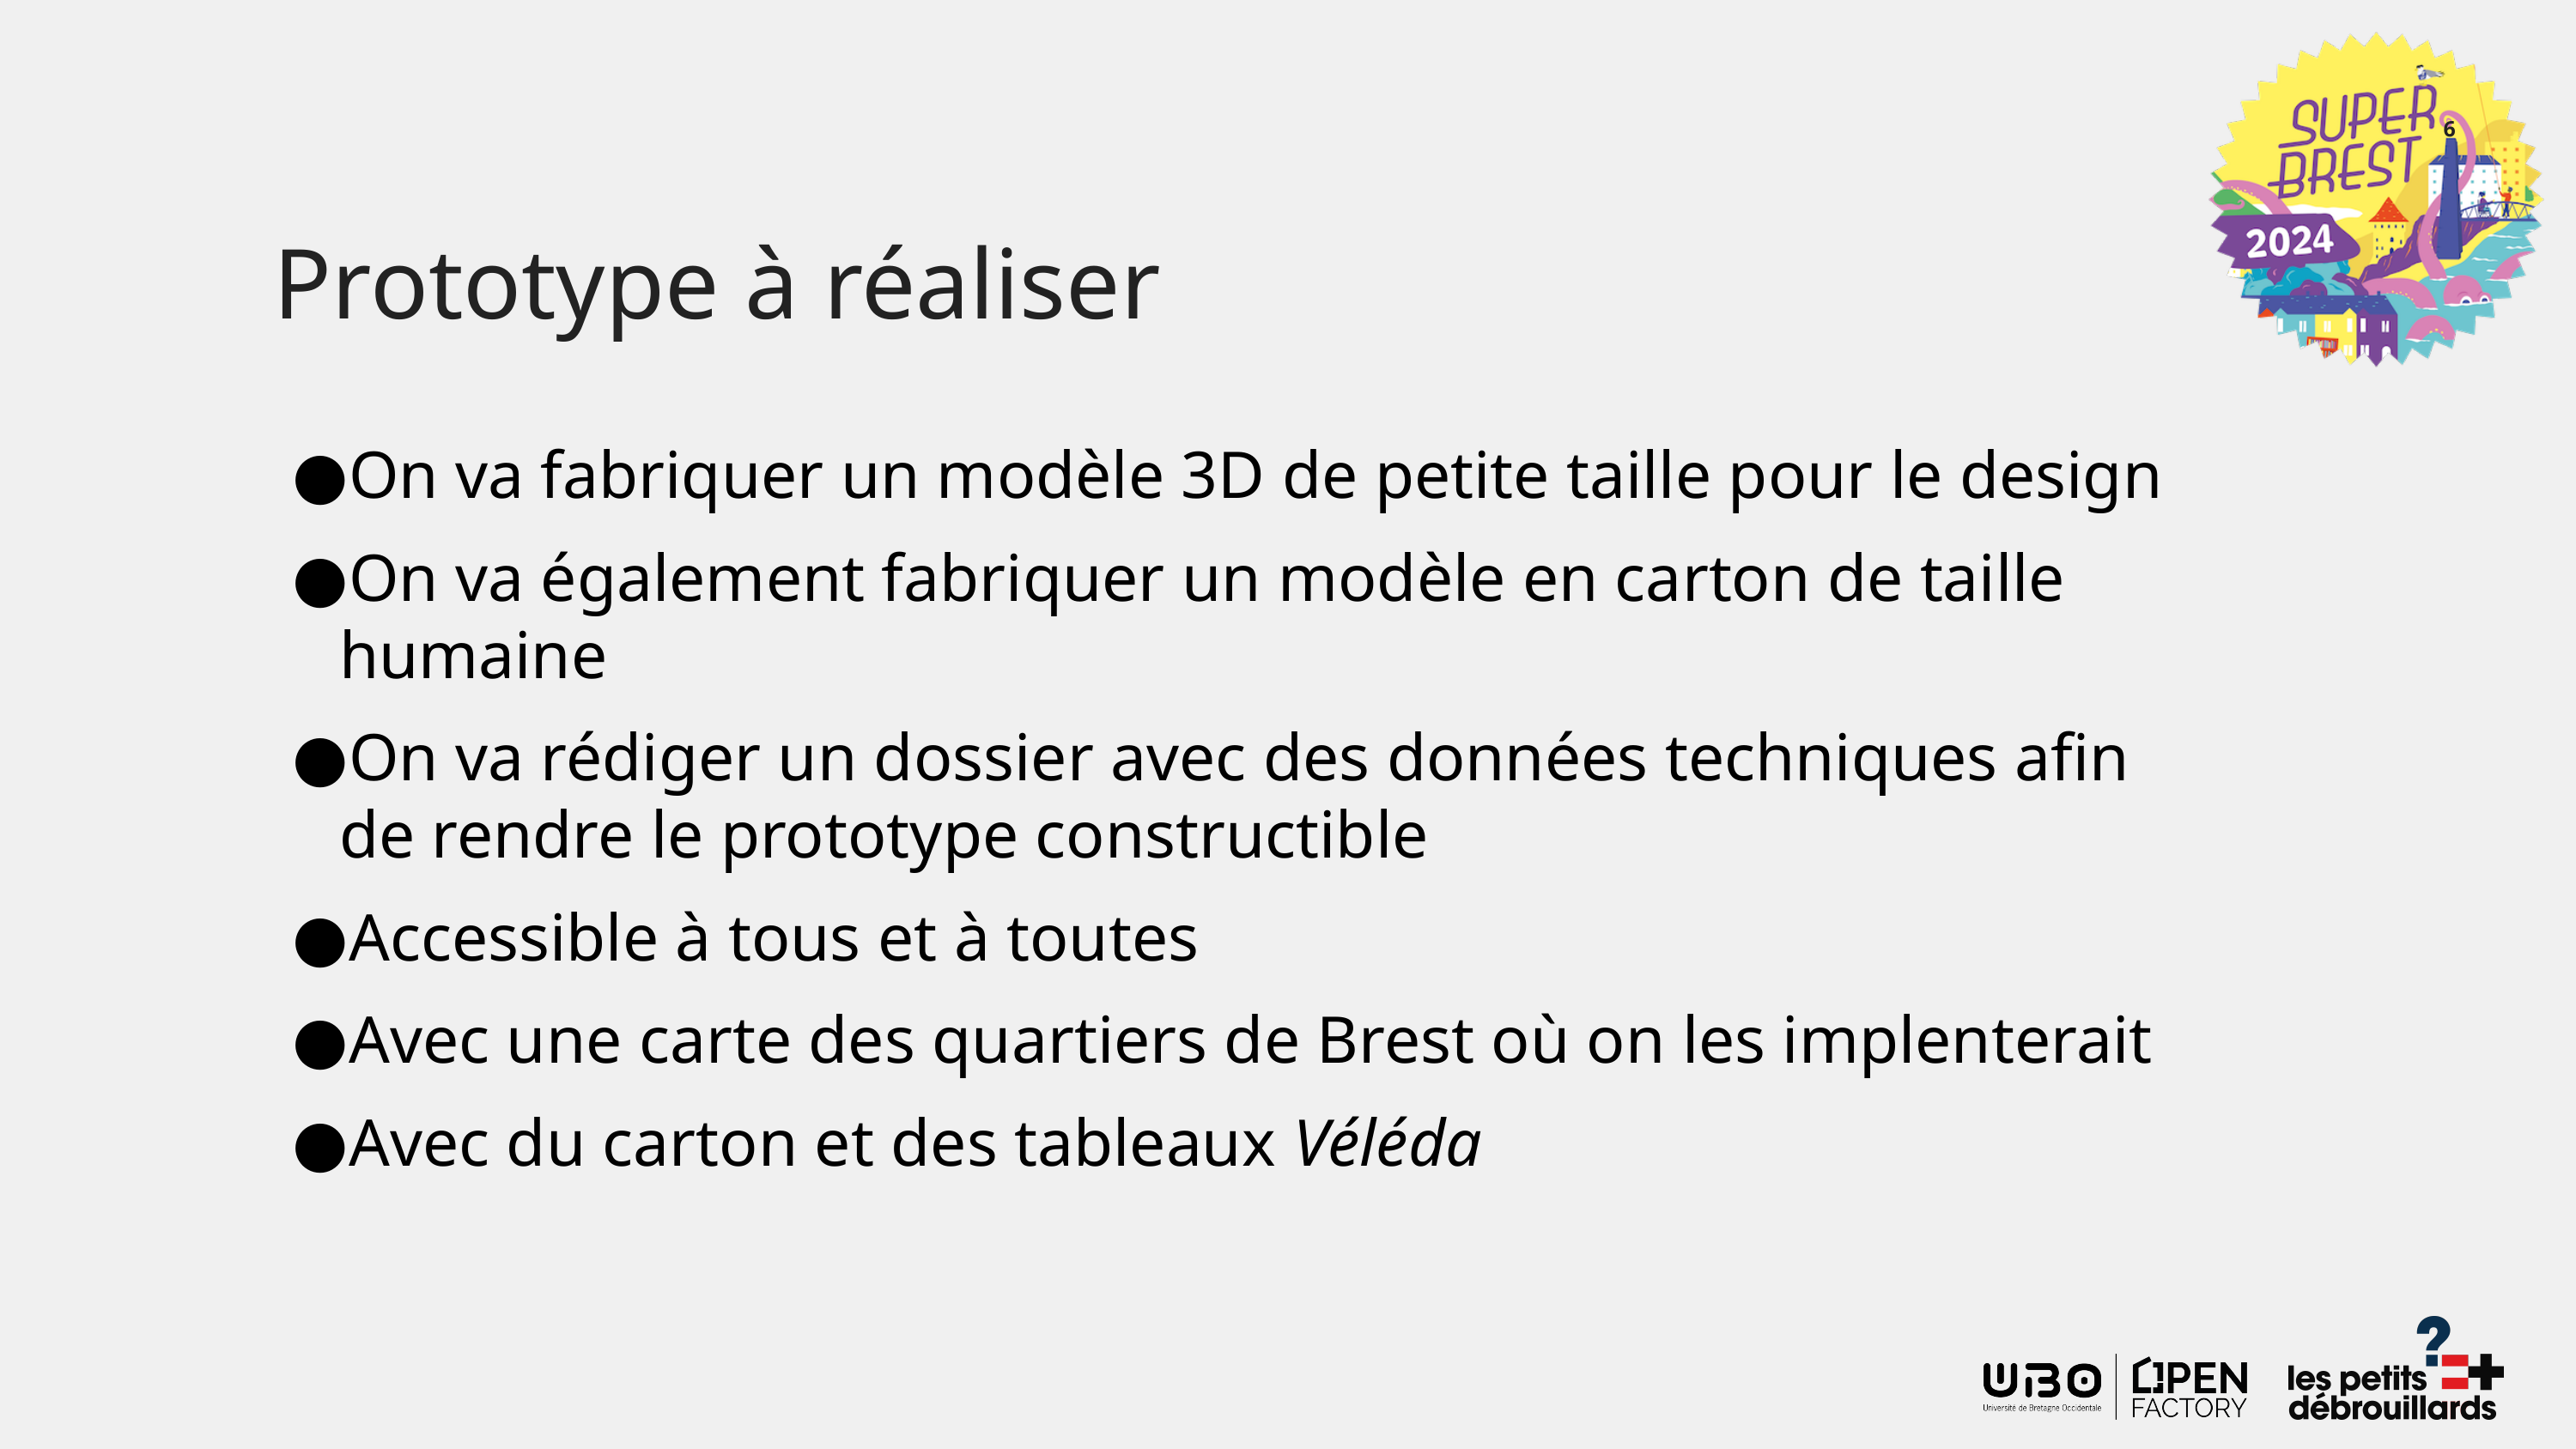

# Prototype à réaliser
On va fabriquer un modèle 3D de petite taille pour le design
On va également fabriquer un modèle en carton de taille humaine
On va rédiger un dossier avec des données techniques afin de rendre le prototype constructible
Accessible à tous et à toutes
Avec une carte des quartiers de Brest où on les implenterait
Avec du carton et des tableaux Véléda